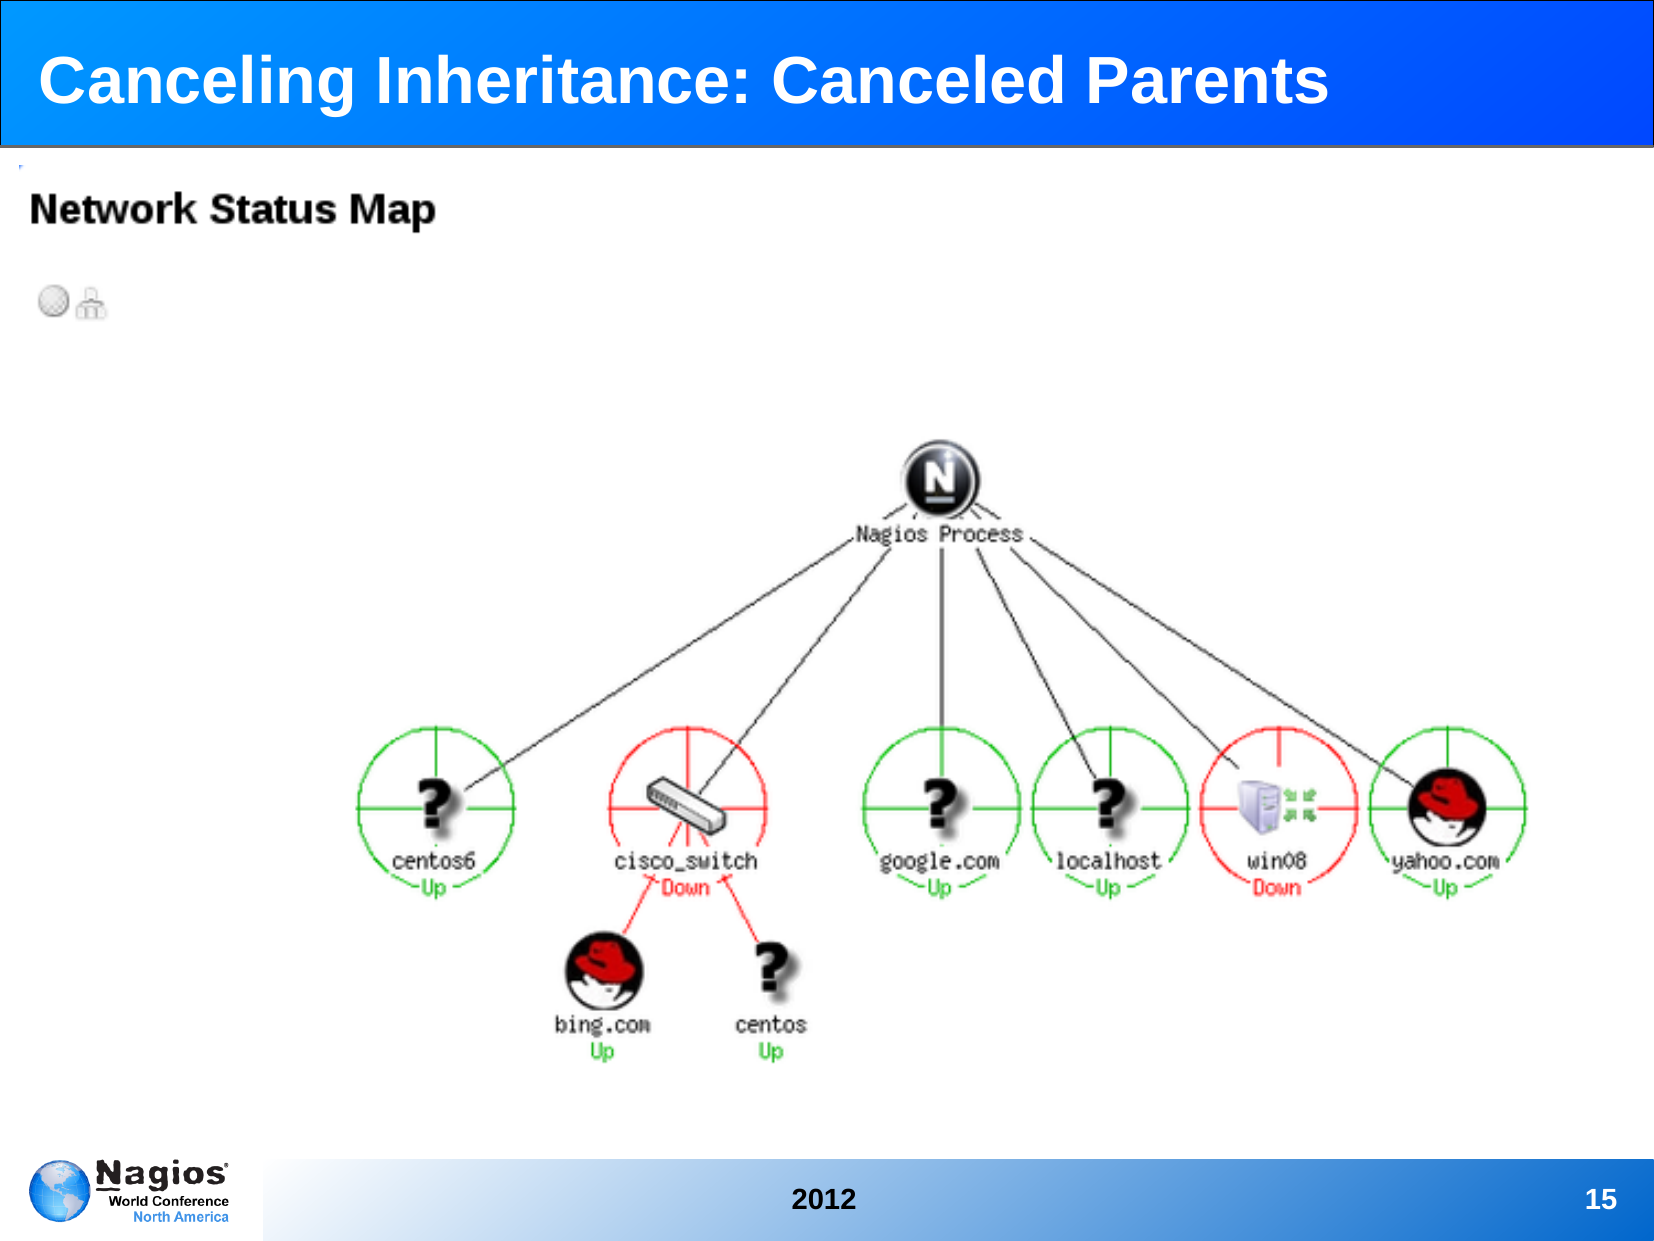

# Canceling Inheritance: Canceled Parents
2011
15